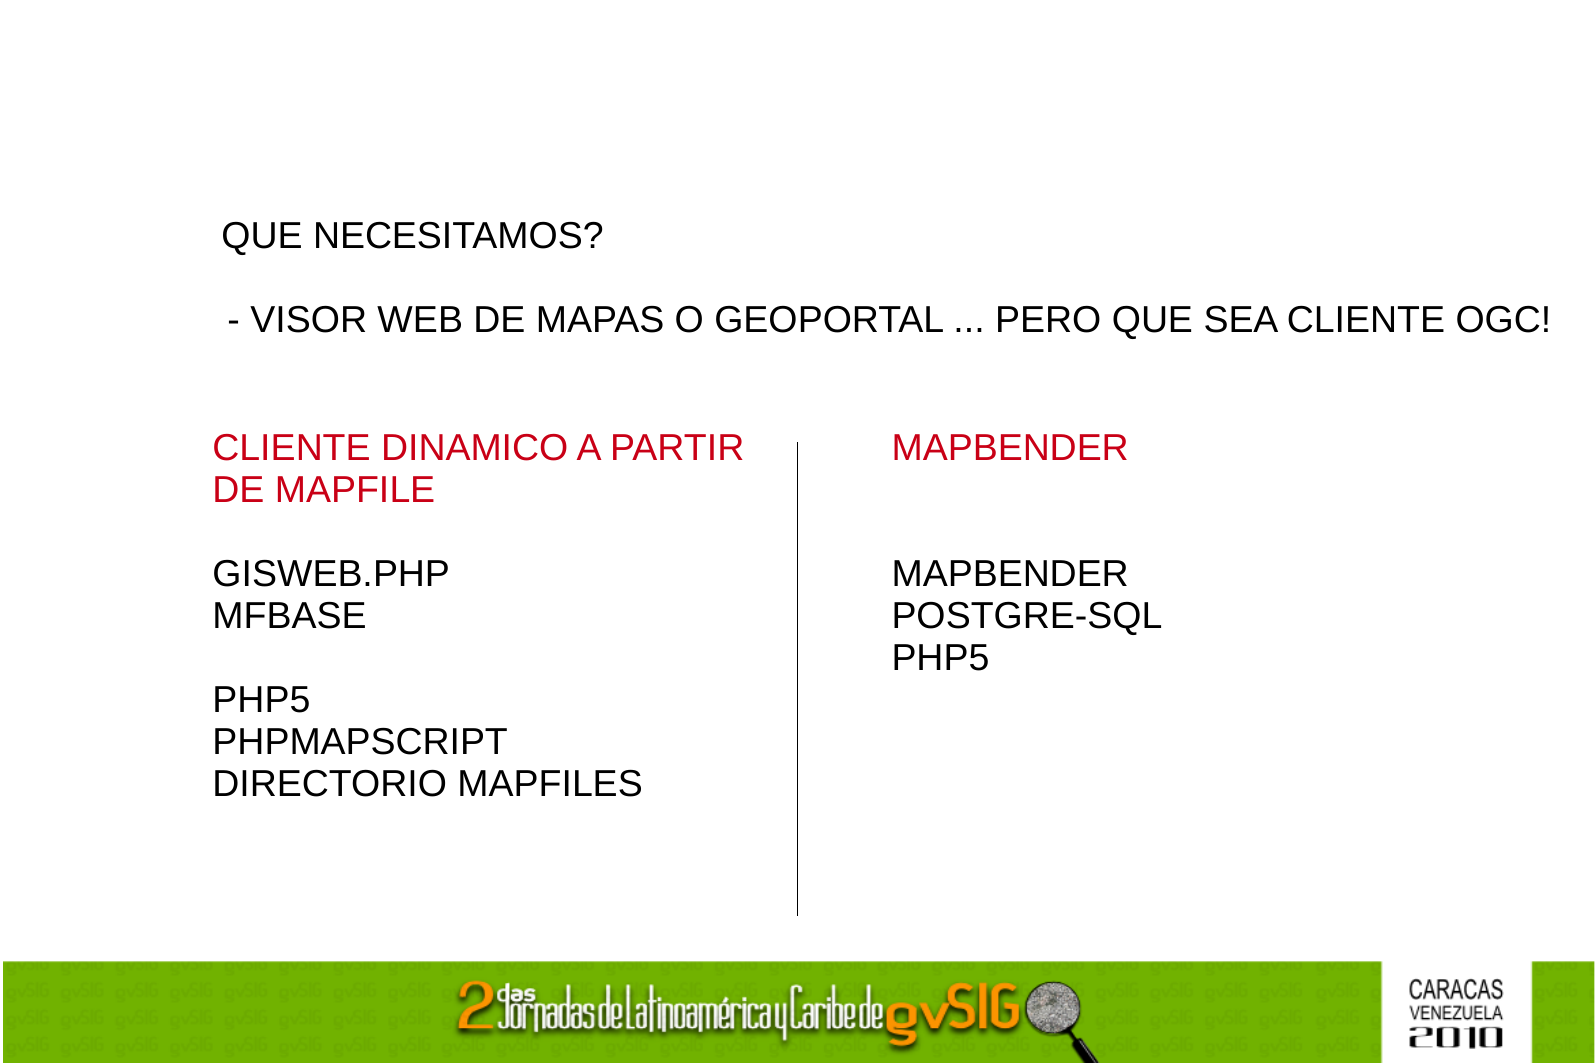

QUE NECESITAMOS?
- VISOR WEB DE MAPAS O GEOPORTAL ... PERO QUE SEA CLIENTE OGC!
CLIENTE DINAMICO A PARTIR
DE MAPFILE
GISWEB.PHP
MFBASE
PHP5
PHPMAPSCRIPT
DIRECTORIO MAPFILES
MAPBENDER
MAPBENDER
POSTGRE-SQL
PHP5